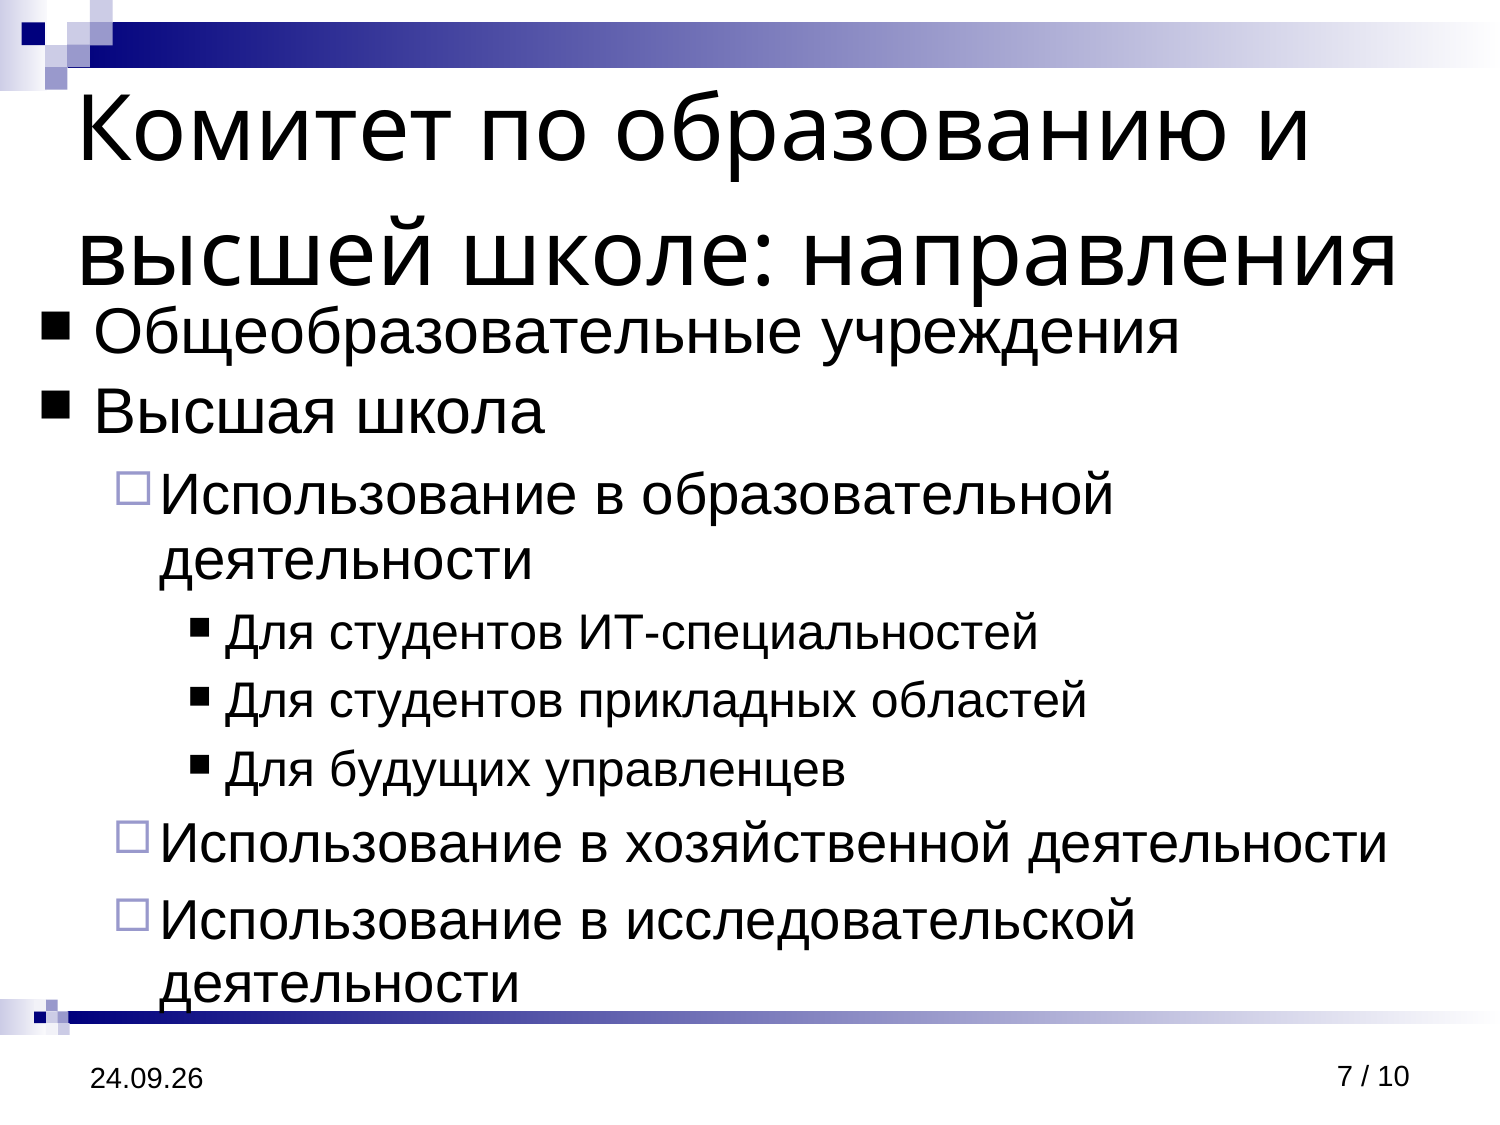

# Комитет по образованию и высшей школе: направления
Общеобразовательные учреждения
Высшая школа
Использование в образовательной деятельности
Для студентов ИТ-специальностей
Для студентов прикладных областей
Для будущих управленцев
Использование в хозяйственной деятельности
Использование в исследовательской деятельности
7